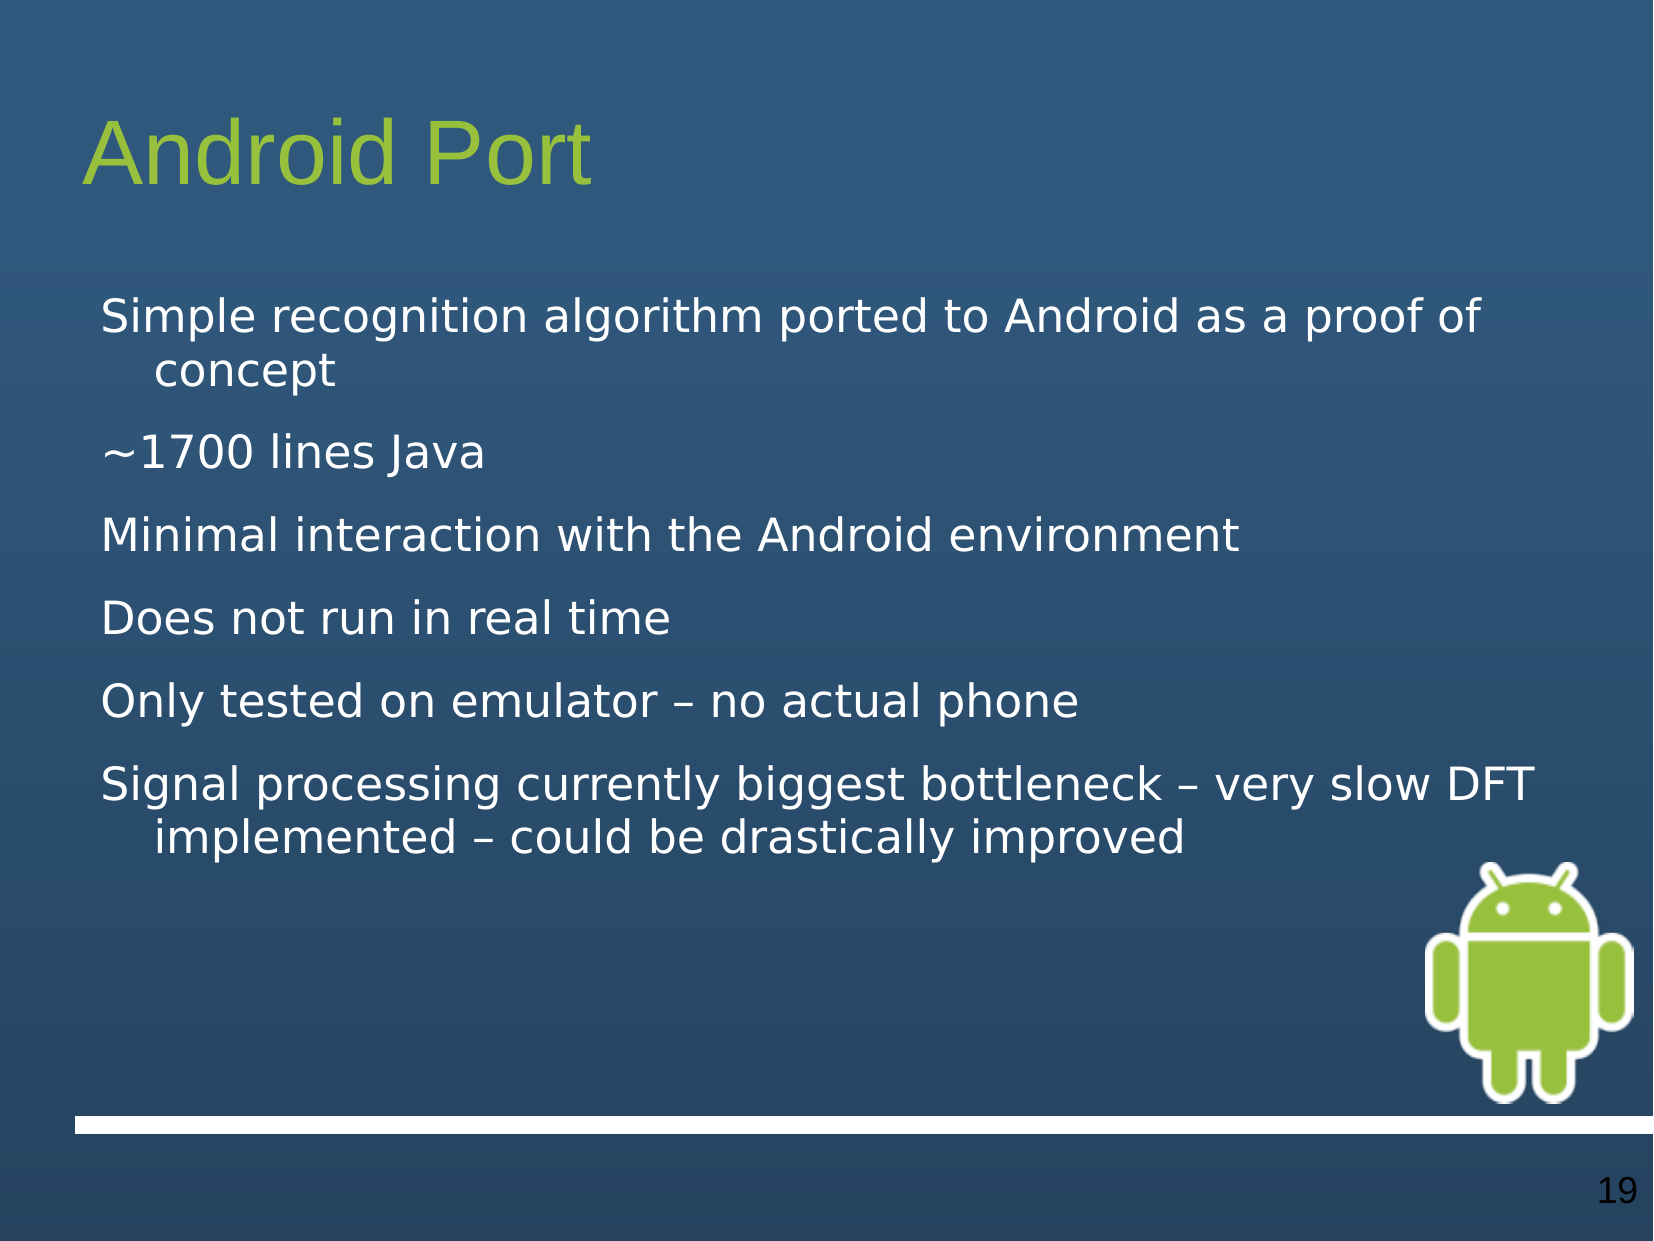

# Android Port
Simple recognition algorithm ported to Android as a proof of concept
~1700 lines Java
Minimal interaction with the Android environment
Does not run in real time
Only tested on emulator – no actual phone
Signal processing currently biggest bottleneck – very slow DFT implemented – could be drastically improved